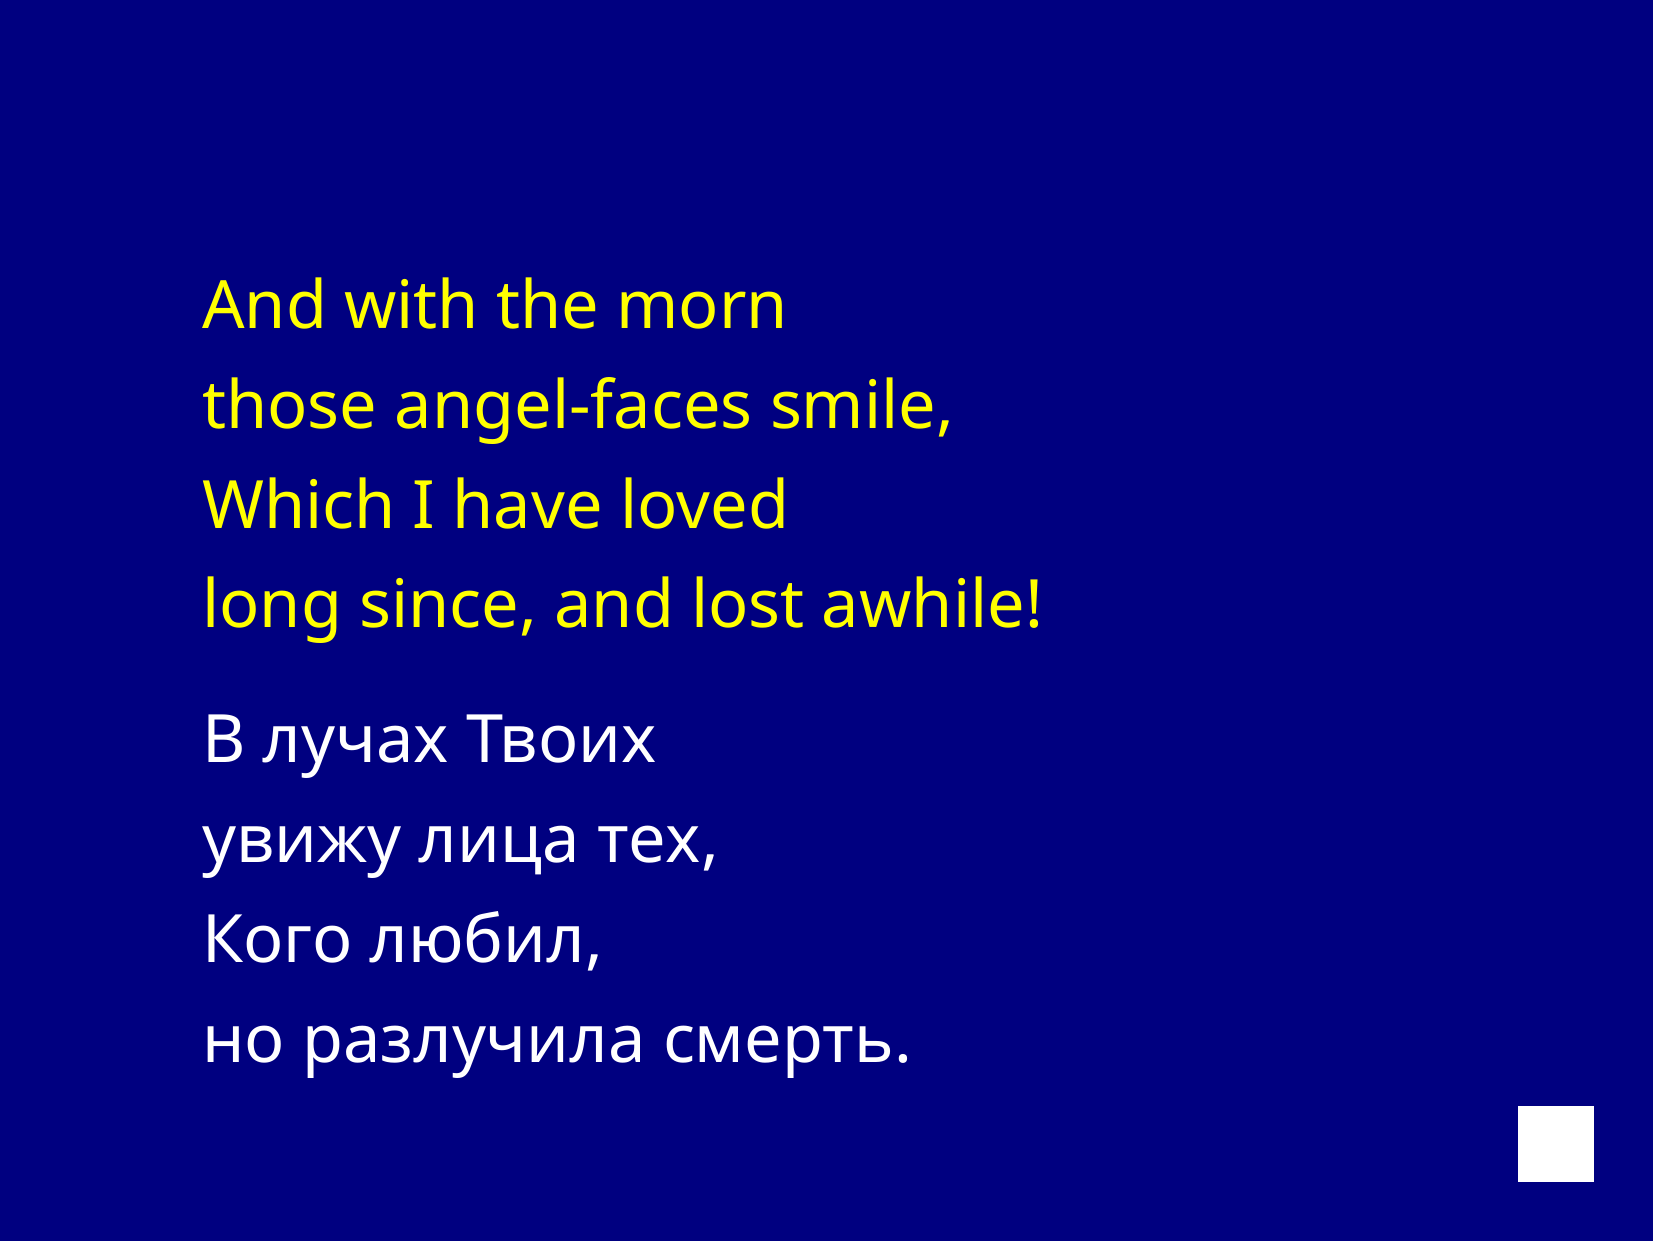

And with the morn
	those angel-faces smile,
	Which I have loved
	long since, and lost awhile!
	В лучах Твоих
	увижу лица тех,
	Кого любил,
	но разлучила смерть.